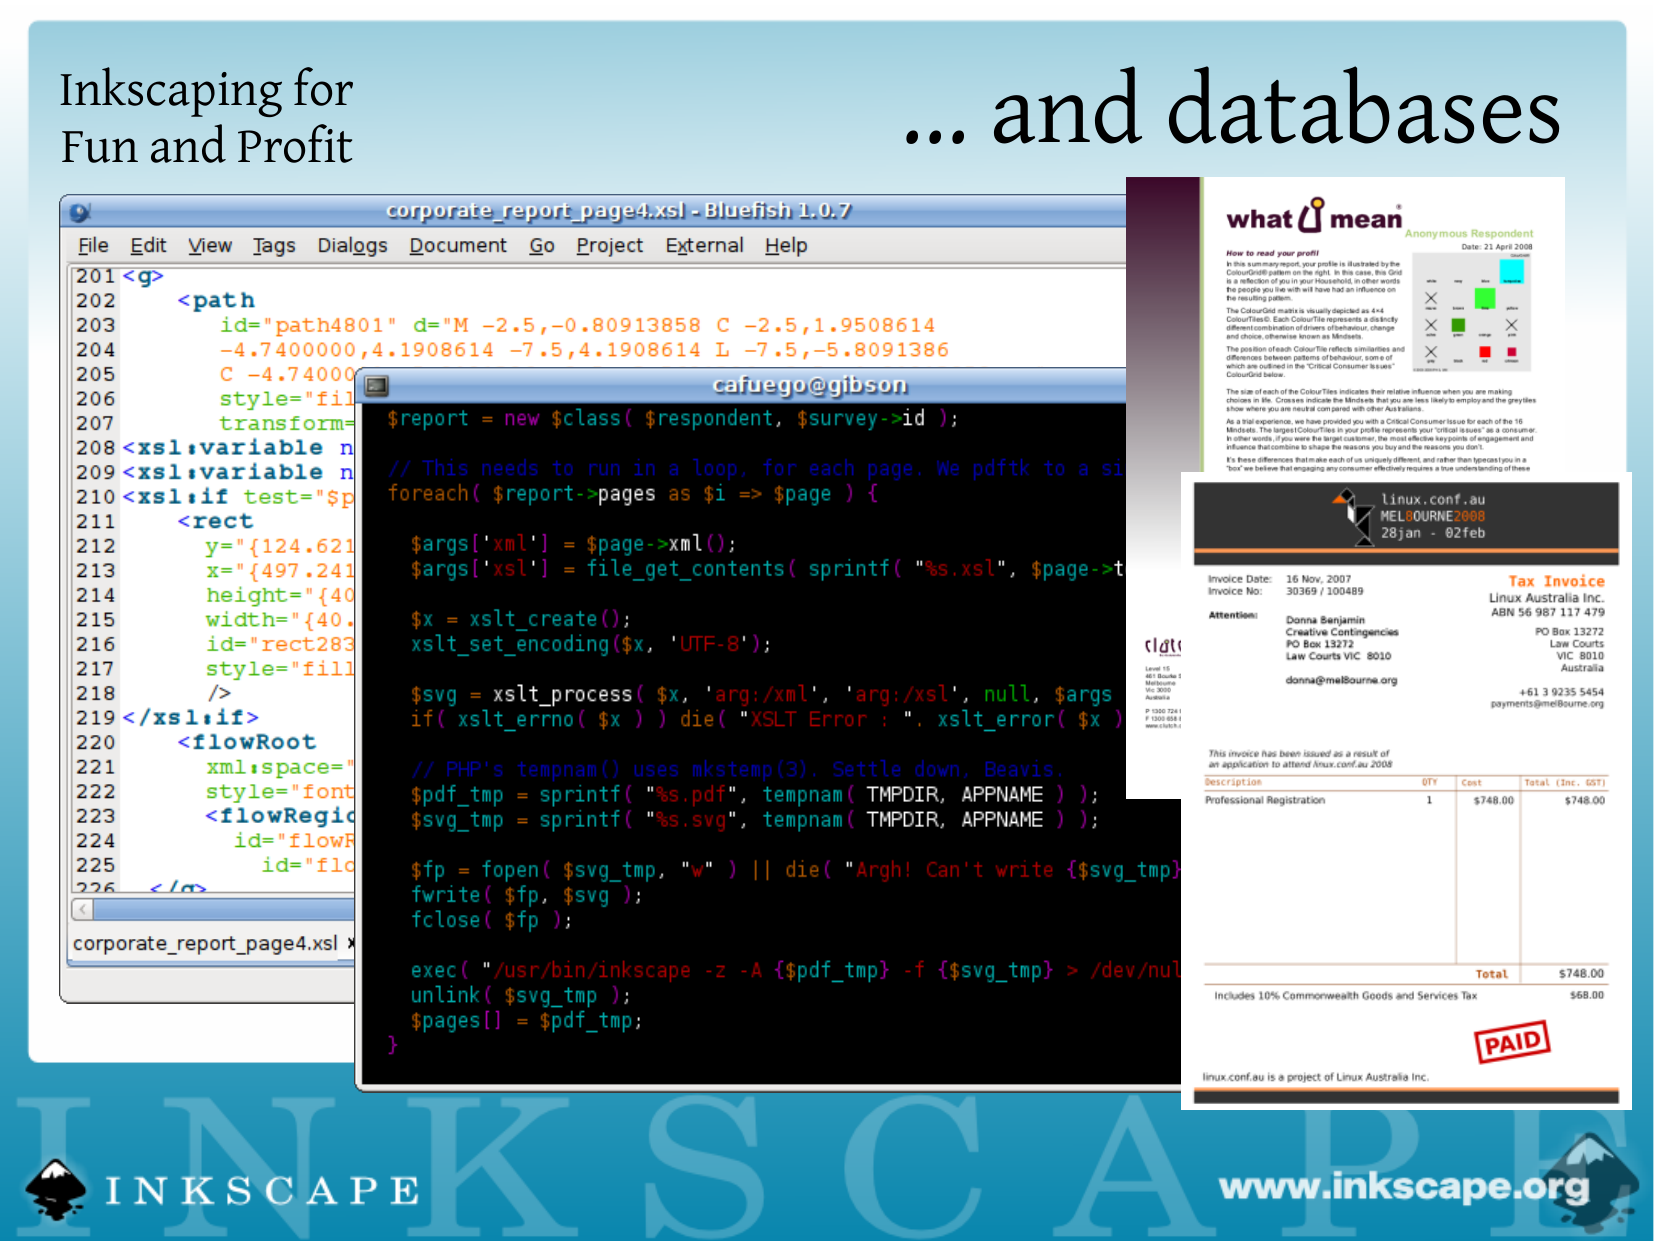

# ... and databases
Inkscaping for
Fun and Profit